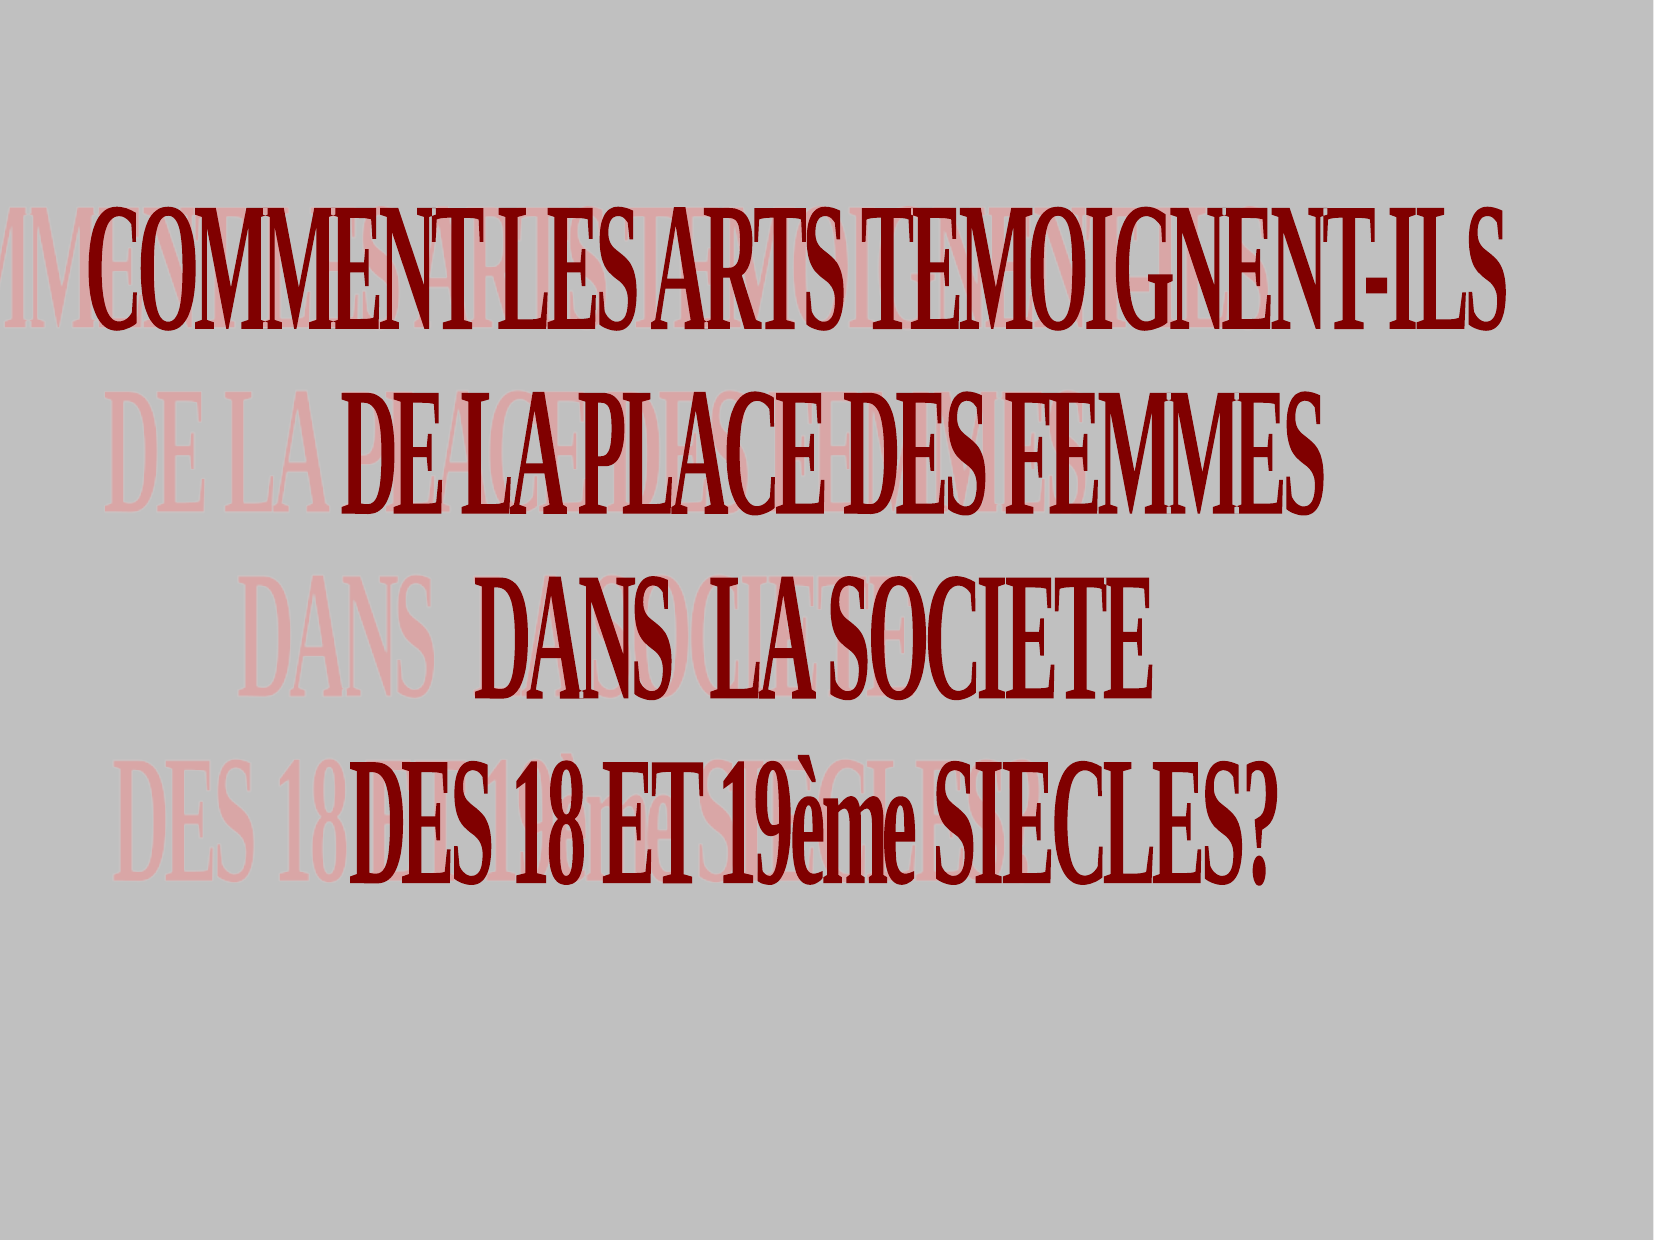

COMMENT LES ARTS TEMOIGNENT-ILS
 DE LA PLACE DES FEMMES
 DANS LA SOCIETE
 DES 18 ET 19ème SIECLES?